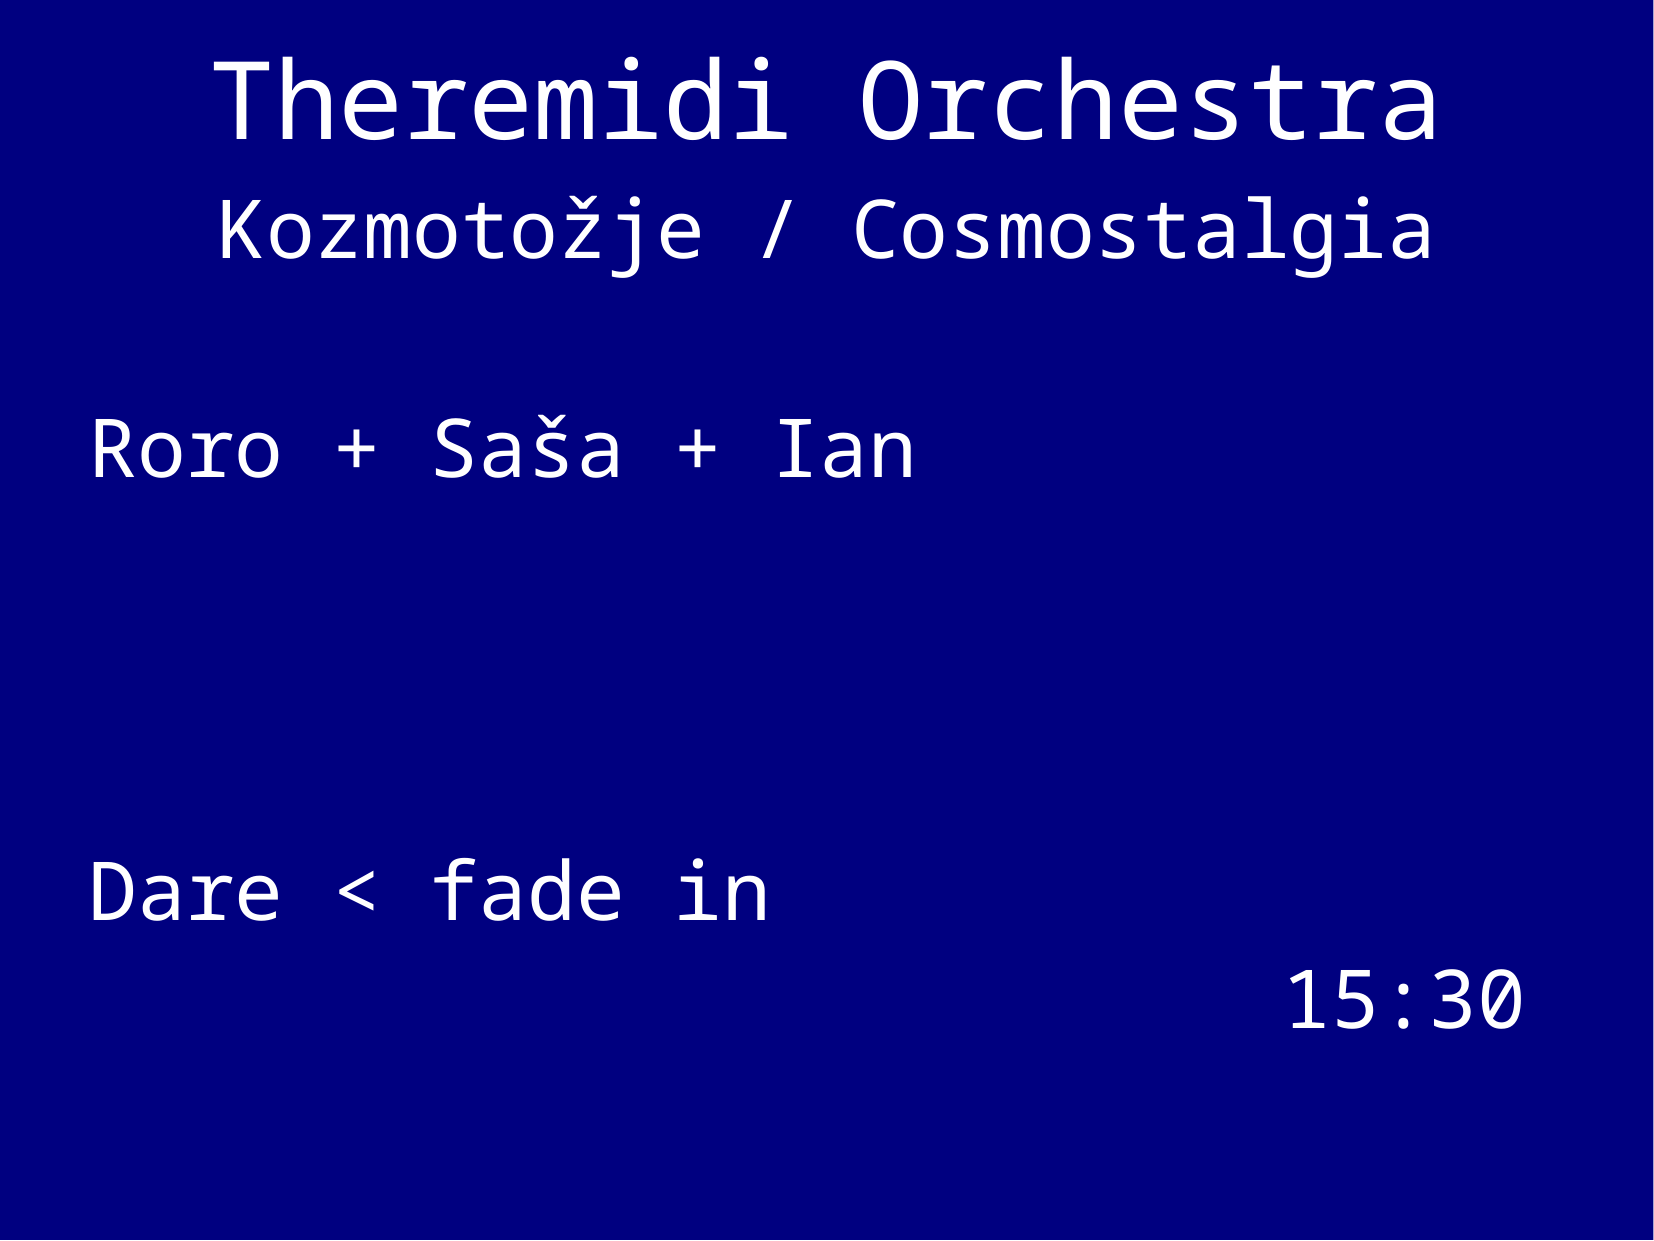

# Theremidi Orchestra Kozmotožje / Cosmostalgia
Roro + Saša + Ian
Dare < fade in
15:30